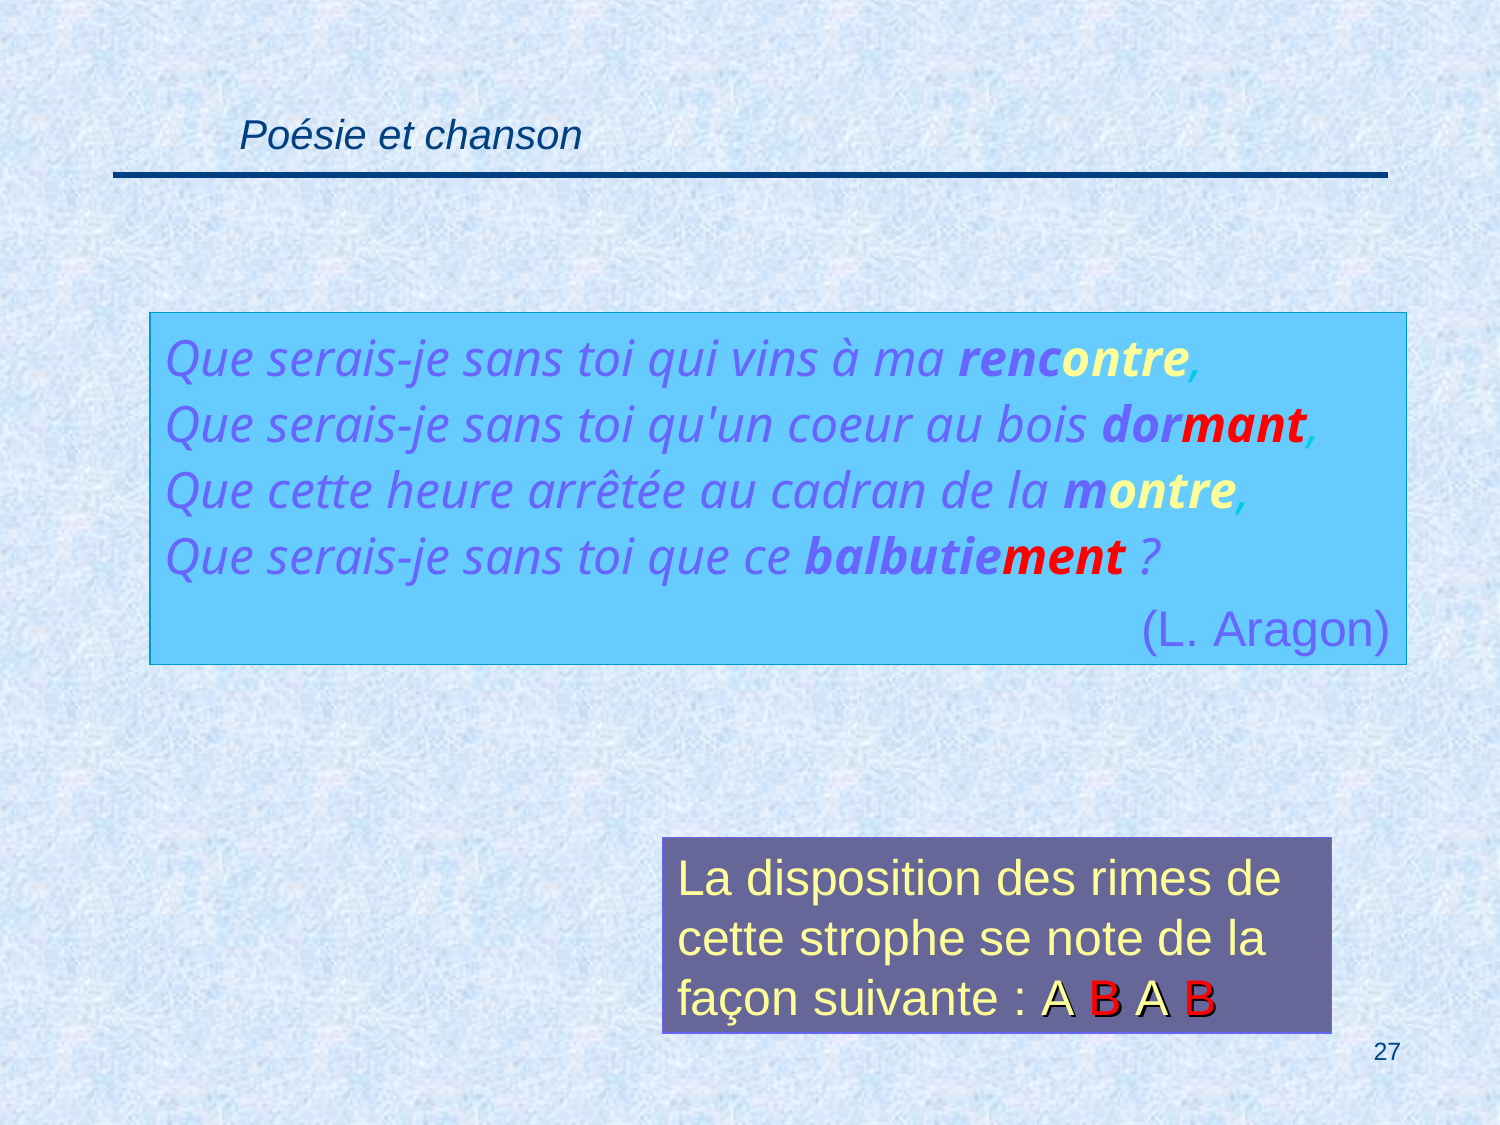

Poésie et chanson
Que serais-je sans toi qui vins à ma rencontre,
Que serais-je sans toi qu'un coeur au bois dormant,
Que cette heure arrêtée au cadran de la montre,
Que serais-je sans toi que ce balbutiement ?
(L. Aragon)
La disposition des rimes de cette strophe se note de la façon suivante : A B A B
27